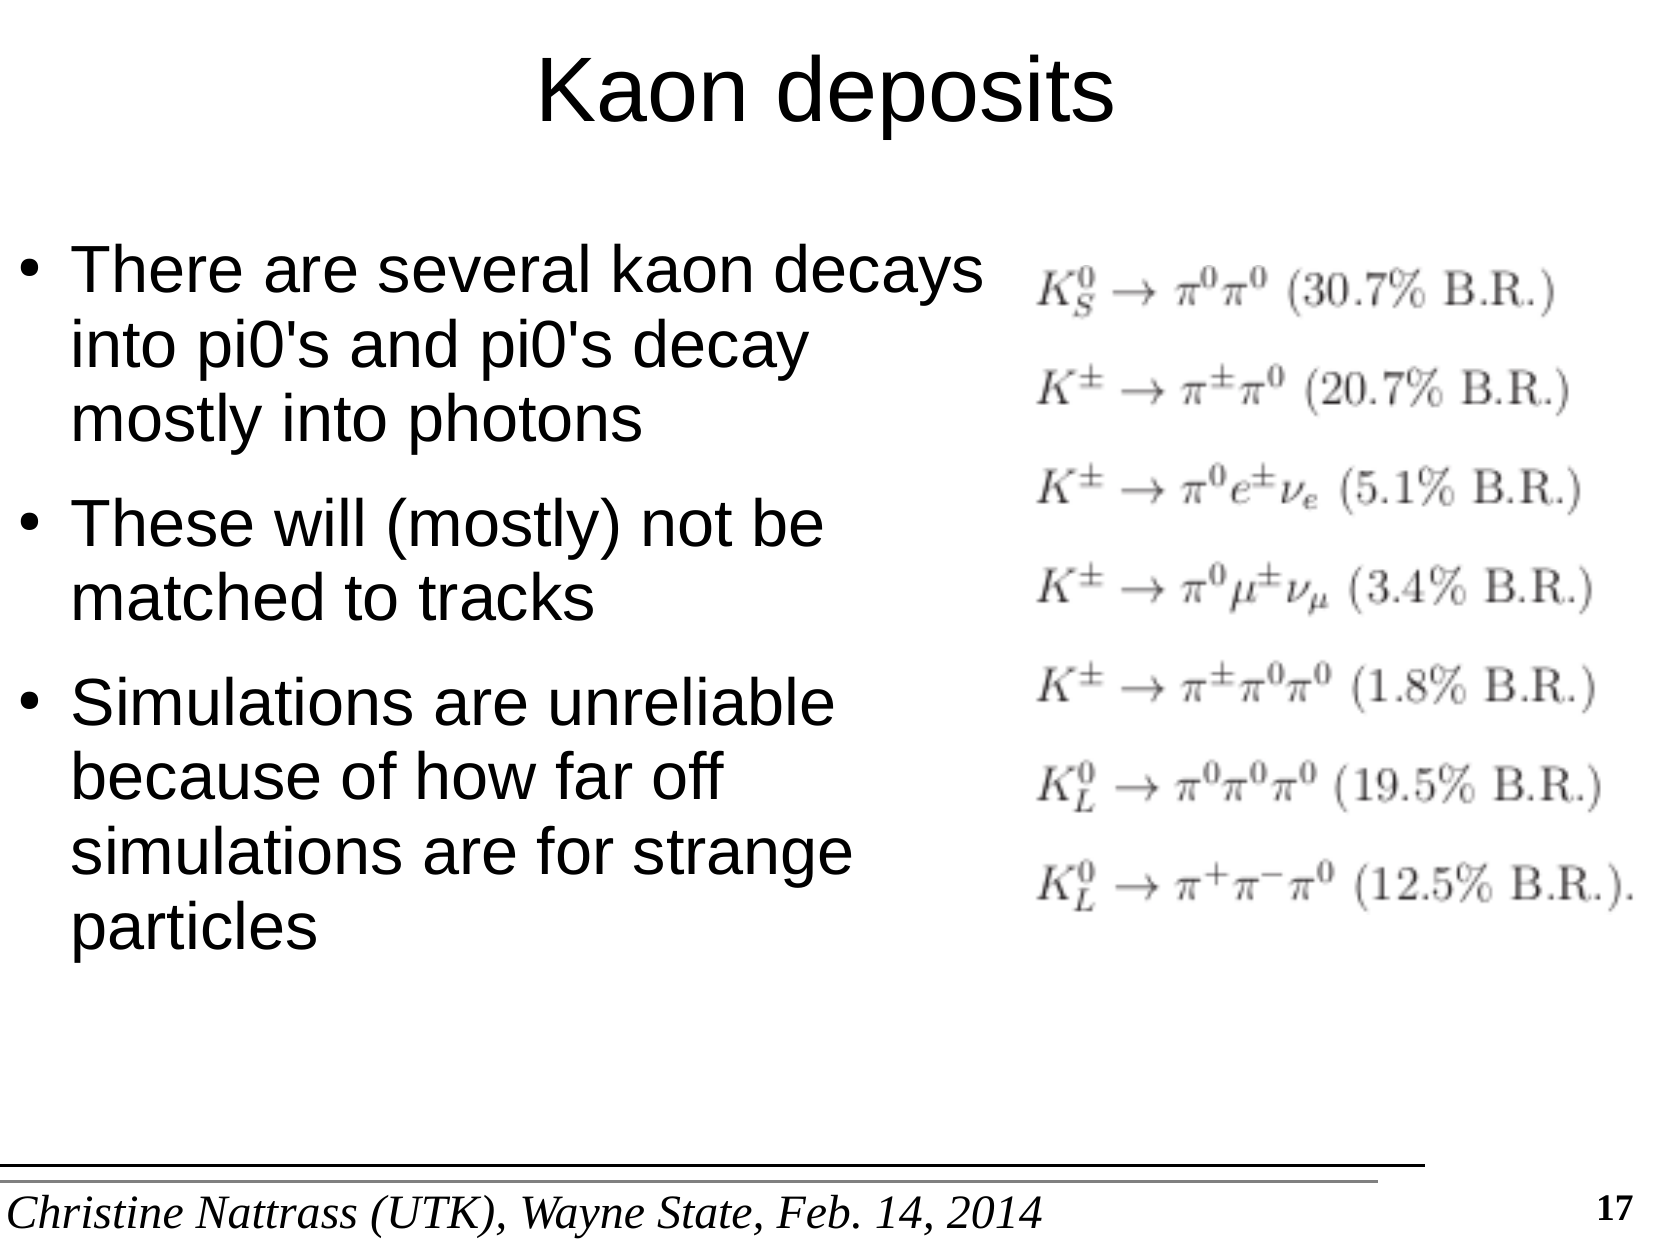

# Kaon deposits
There are several kaon decays into pi0's and pi0's decay mostly into photons
These will (mostly) not be matched to tracks
Simulations are unreliable because of how far off simulations are for strange particles